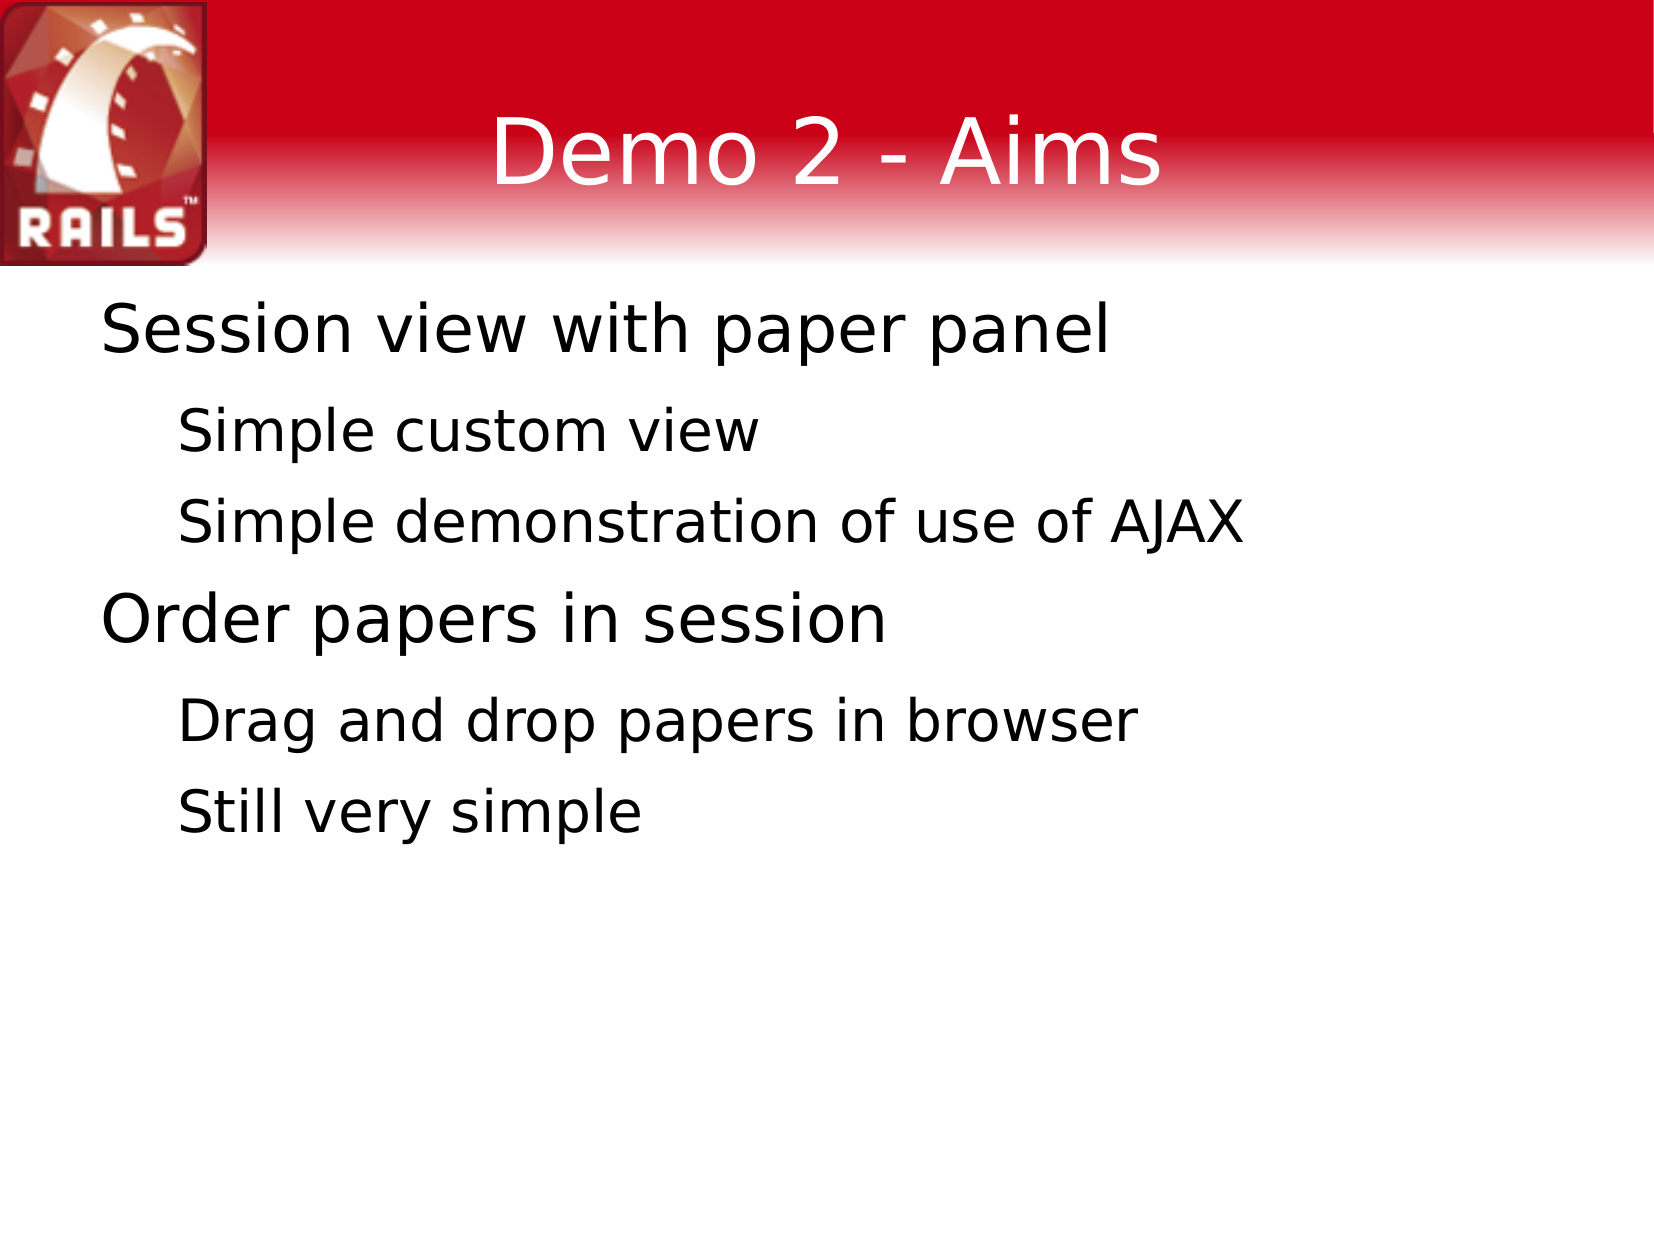

# Demo 2 - Aims
Session view with paper panel
Simple custom view
Simple demonstration of use of AJAX
Order papers in session
Drag and drop papers in browser
Still very simple